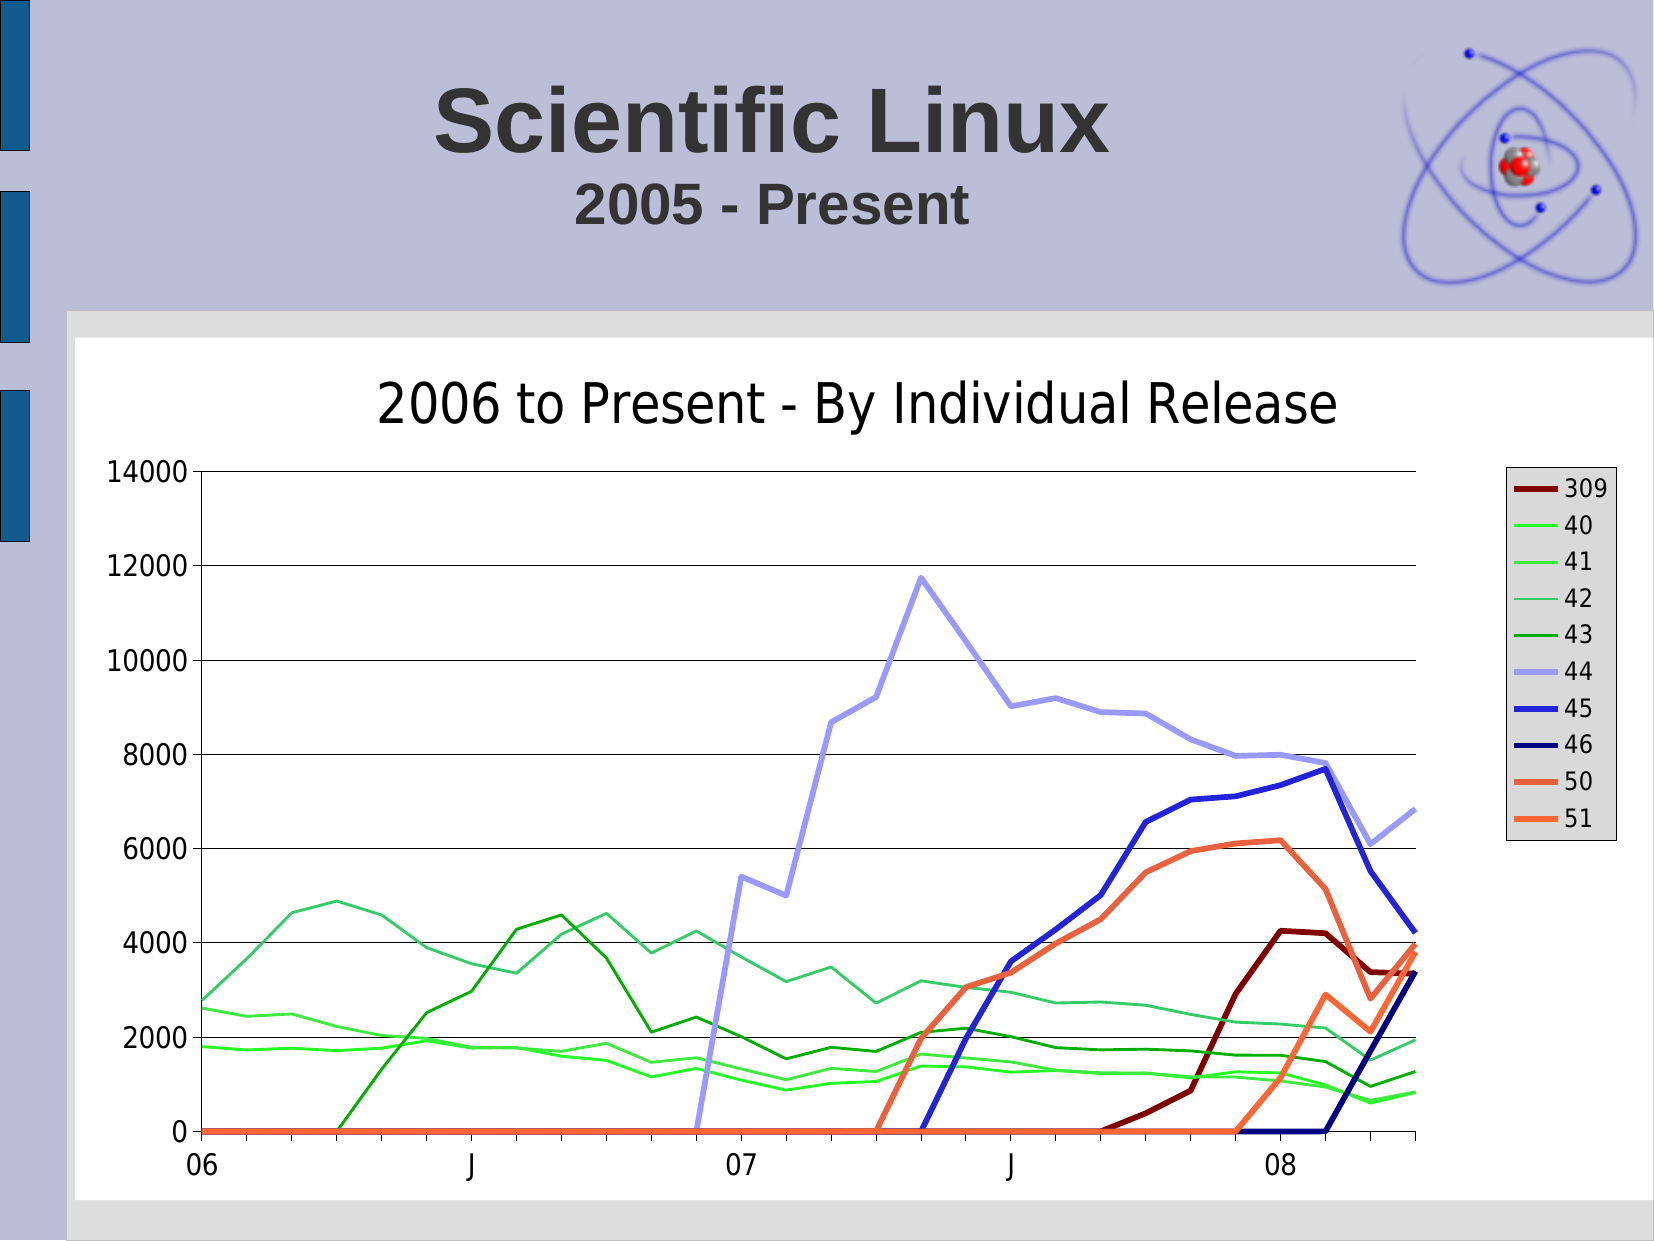

# Scientific Linux 2005 - Present
### Chart: 2006 to Present - By Individual Release
| Category | 309 | 40 | 41 | 42 | 43 | 44 | 45 | 46 | 50 | 51 |
|---|---|---|---|---|---|---|---|---|---|---|
| 06 | 0.0 | 1798.0 | 2616.0 | 2778.0 | 0.0 | 0.0 | 0.0 | 0.0 | 0.0 | 0.0 |
| | 0.0 | 1729.0 | 2442.0 | 3669.0 | 0.0 | 0.0 | 0.0 | 0.0 | 0.0 | 0.0 |
| | 0.0 | 1766.0 | 2492.0 | 4640.0 | 0.0 | 0.0 | 0.0 | 0.0 | 0.0 | 0.0 |
| | 0.0 | 1712.0 | 2227.0 | 4888.0 | 0.0 | 0.0 | 0.0 | 0.0 | 0.0 | 0.0 |
| | 0.0 | 1767.0 | 2036.0 | 4592.0 | 1321.0 | 0.0 | 0.0 | 0.0 | 0.0 | 0.0 |
| | 0.0 | 1924.0 | 1972.0 | 3899.0 | 2519.0 | 0.0 | 0.0 | 0.0 | 0.0 | 0.0 |
| J | 0.0 | 1767.0 | 1786.0 | 3558.0 | 2973.0 | 0.0 | 0.0 | 0.0 | 0.0 | 0.0 |
| | 0.0 | 1781.0 | 1767.0 | 3357.0 | 4289.0 | 0.0 | 0.0 | 0.0 | 0.0 | 0.0 |
| | 0.0 | 1595.0 | 1700.0 | 4187.0 | 4595.0 | 0.0 | 0.0 | 0.0 | 0.0 | 0.0 |
| | 0.0 | 1506.0 | 1868.0 | 4628.0 | 3678.0 | 0.0 | 0.0 | 0.0 | 0.0 | 0.0 |
| | 0.0 | 1155.0 | 1466.0 | 3784.0 | 2106.0 | 0.0 | 0.0 | 0.0 | 0.0 | 0.0 |
| | 0.0 | 1338.0 | 1562.0 | 4254.0 | 2426.0 | 0.0 | 0.0 | 0.0 | 0.0 | 0.0 |
| 07 | 0.0 | 1088.0 | 1326.0 | 3703.0 | 2010.0 | 5406.0 | 0.0 | 0.0 | 0.0 | 0.0 |
| | 0.0 | 875.0 | 1095.0 | 3178.0 | 1540.0 | 5004.0 | 0.0 | 0.0 | 0.0 | 0.0 |
| | 0.0 | 1021.0 | 1339.0 | 3490.0 | 1785.0 | 8683.0 | 0.0 | 0.0 | 0.0 | 0.0 |
| | 0.0 | 1059.0 | 1272.0 | 2722.0 | 1697.0 | 9218.0 | 0.0 | 0.0 | 5.0 | 0.0 |
| | 0.0 | 1388.0 | 1641.0 | 3196.0 | 2102.0 | 11751.0 | 0.0 | 0.0 | 1974.0 | 0.0 |
| | 0.0 | 1368.0 | 1558.0 | 3056.0 | 2189.0 | 10398.0 | 1972.0 | 0.0 | 3061.0 | 0.0 |
| J | 0.0 | 1257.0 | 1474.0 | 2954.0 | 2010.0 | 9021.0 | 3609.0 | 0.0 | 3370.0 | 0.0 |
| | 0.0 | 1292.0 | 1299.0 | 2723.0 | 1777.0 | 9196.0 | 4288.0 | 0.0 | 3989.0 | 0.0 |
| | 1.0 | 1229.0 | 1243.0 | 2746.0 | 1730.0 | 8898.0 | 5015.0 | 0.0 | 4505.0 | 0.0 |
| | 384.0 | 1237.0 | 1237.0 | 2677.0 | 1745.0 | 8869.0 | 6568.0 | 0.0 | 5498.0 | 0.0 |
| | 866.0 | 1134.0 | 1160.0 | 2483.0 | 1708.0 | 8321.0 | 7041.0 | 0.0 | 5948.0 | 0.0 |
| | 2918.0 | 1265.0 | 1153.0 | 2319.0 | 1618.0 | 7968.0 | 7111.0 | 0.0 | 6110.0 | 0.0 |
| 08 | 4258.0 | 1240.0 | 1069.0 | 2277.0 | 1615.0 | 7992.0 | 7348.0 | 0.0 | 6179.0 | 1144.0 |
| | 4206.0 | 986.0 | 942.0 | 2194.0 | 1482.0 | 7817.0 | 7695.0 | 1.0 | 5142.0 | 2903.0 |
| | 3381.0 | 600.0 | 659.0 | 1511.0 | 953.0 | 6095.0 | 5525.0 | 1705.0 | 2816.0 | 2117.0 |
| | 3347.0 | 826.0 | 837.0 | 1943.0 | 1271.0 | 6844.0 | 4211.0 | 3397.0 | 3981.0 | 3812.0 |